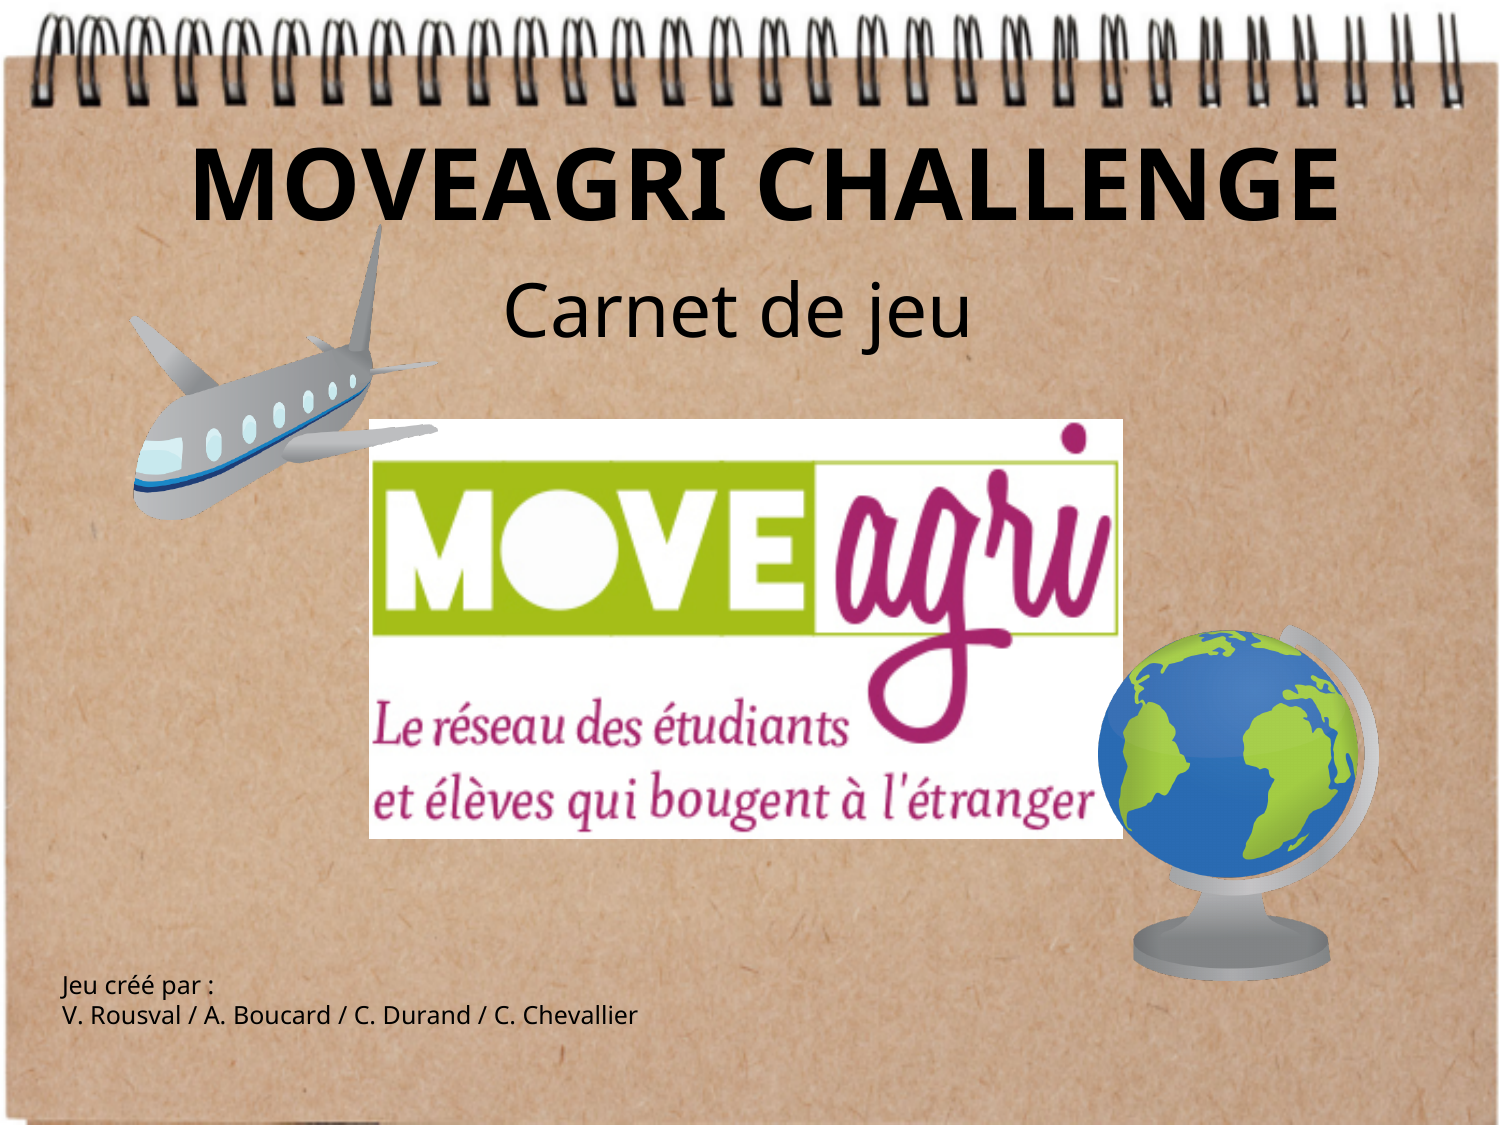

MOVEAGRI CHALLENGE
Carnet de jeu
Jeu créé par :
V. Rousval / A. Boucard / C. Durand / C. Chevallier